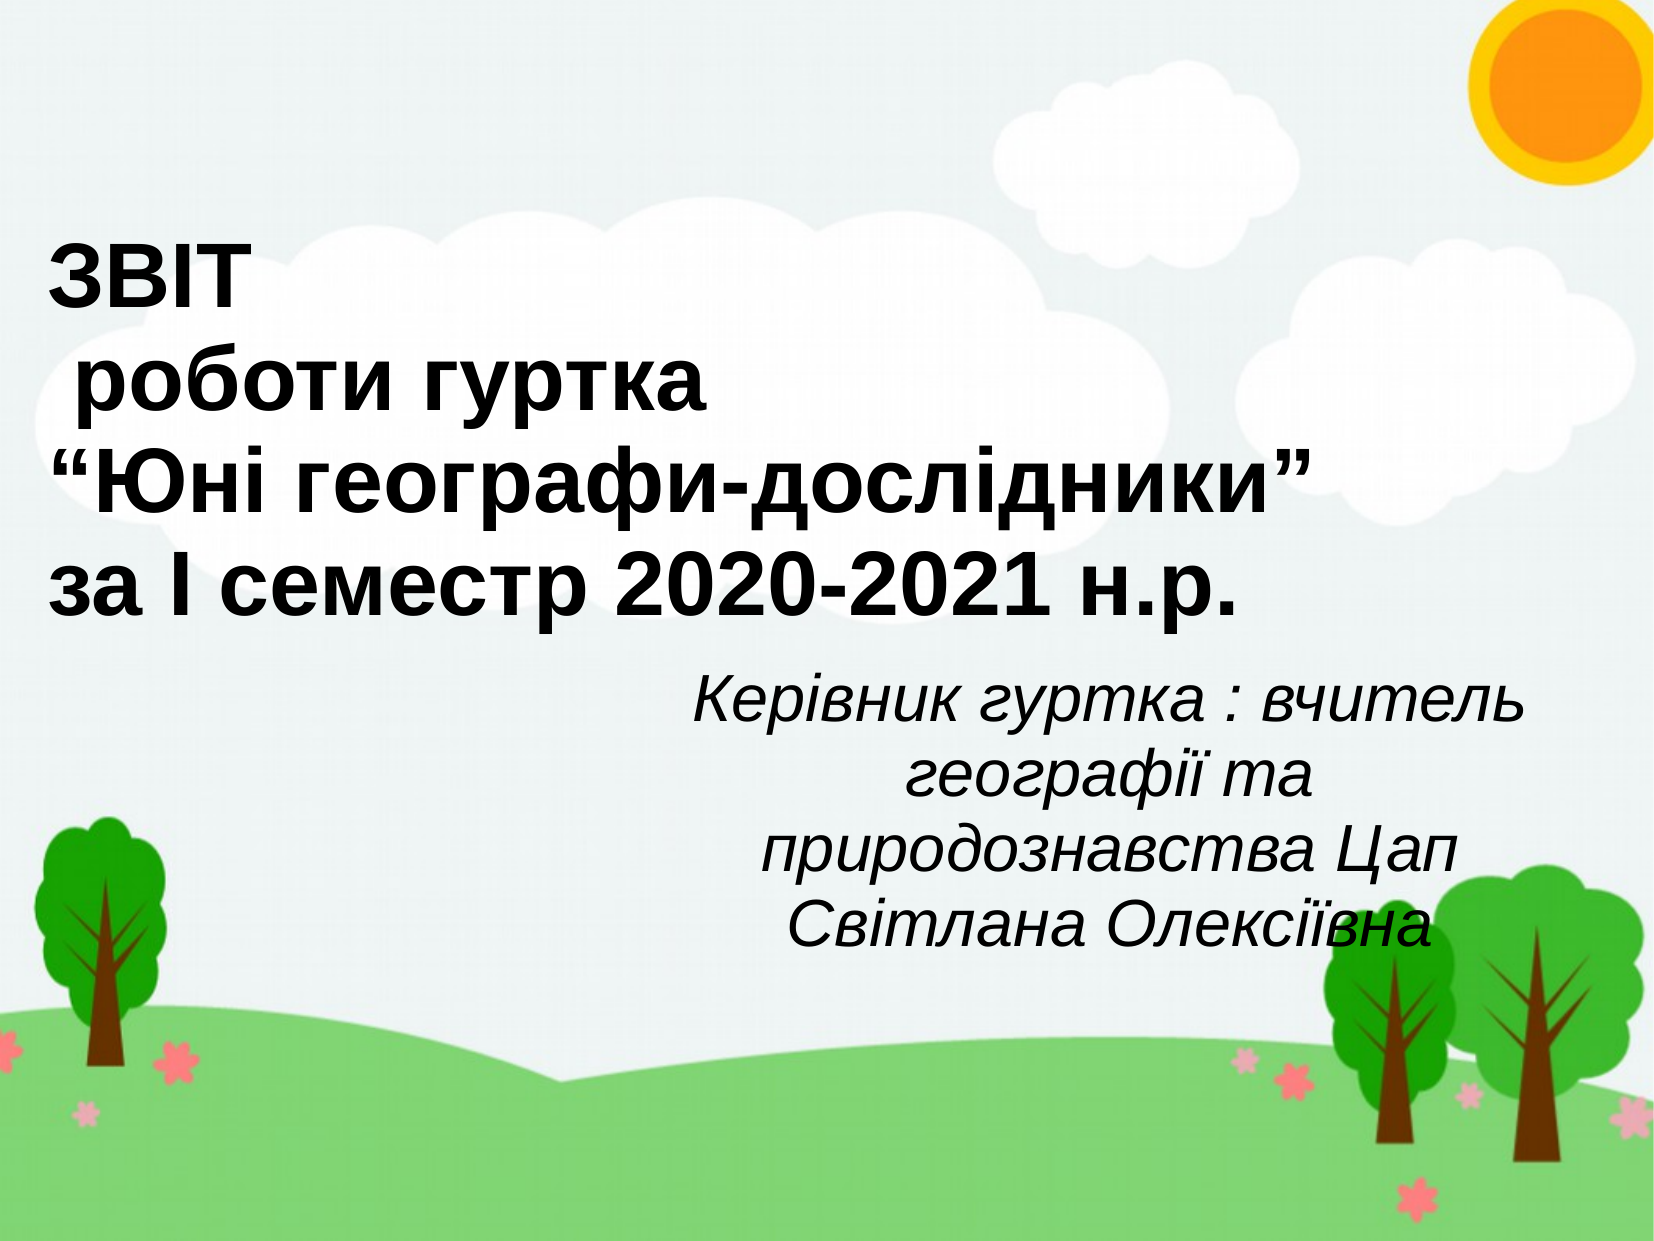

# ЗВІТ роботи гуртка “Юні географи-дослідники” за І семестр 2020-2021 н.р.
Керівник гуртка : вчитель географії та природознавства Цап Світлана Олексіївна